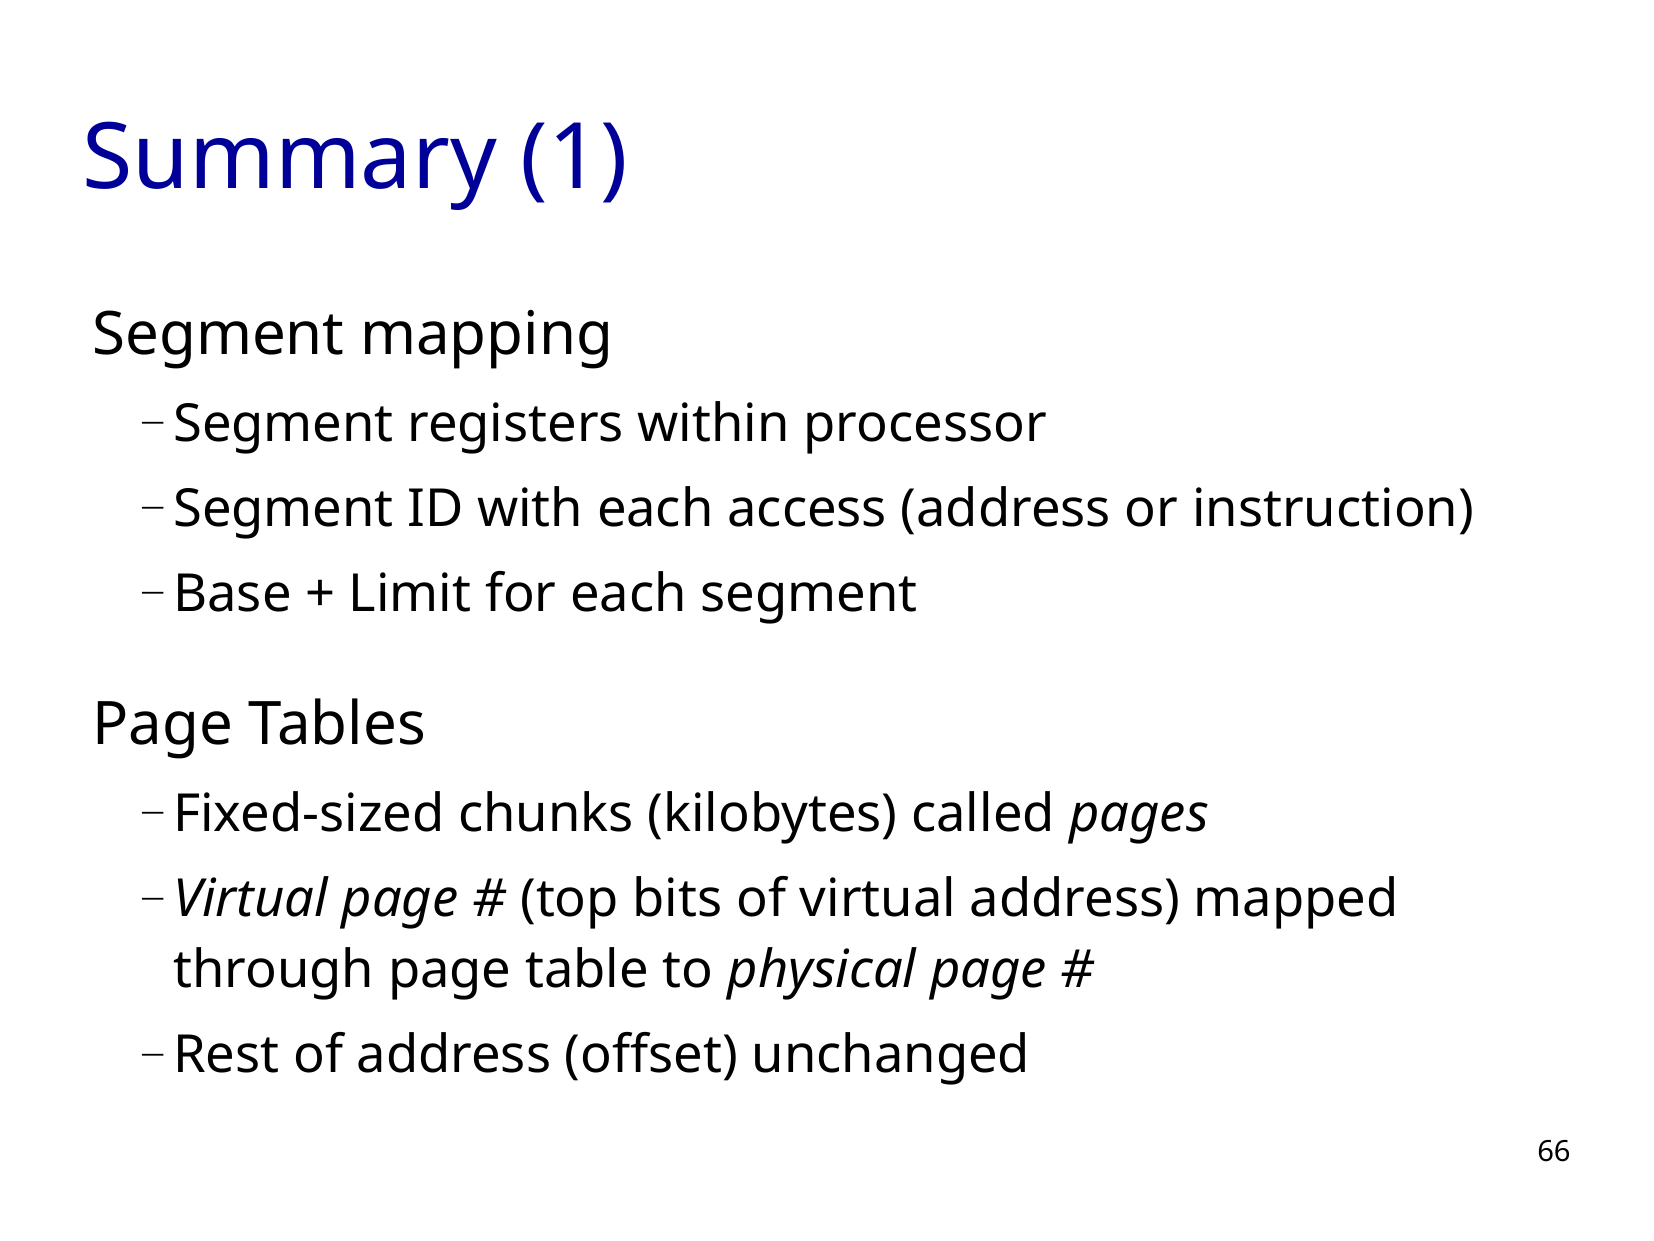

# Summary (1)
Segment mapping
Segment registers within processor
Segment ID with each access (address or instruction)
Base + Limit for each segment
Page Tables
Fixed-sized chunks (kilobytes) called pages
Virtual page # (top bits of virtual address) mapped through page table to physical page #
Rest of address (offset) unchanged
66